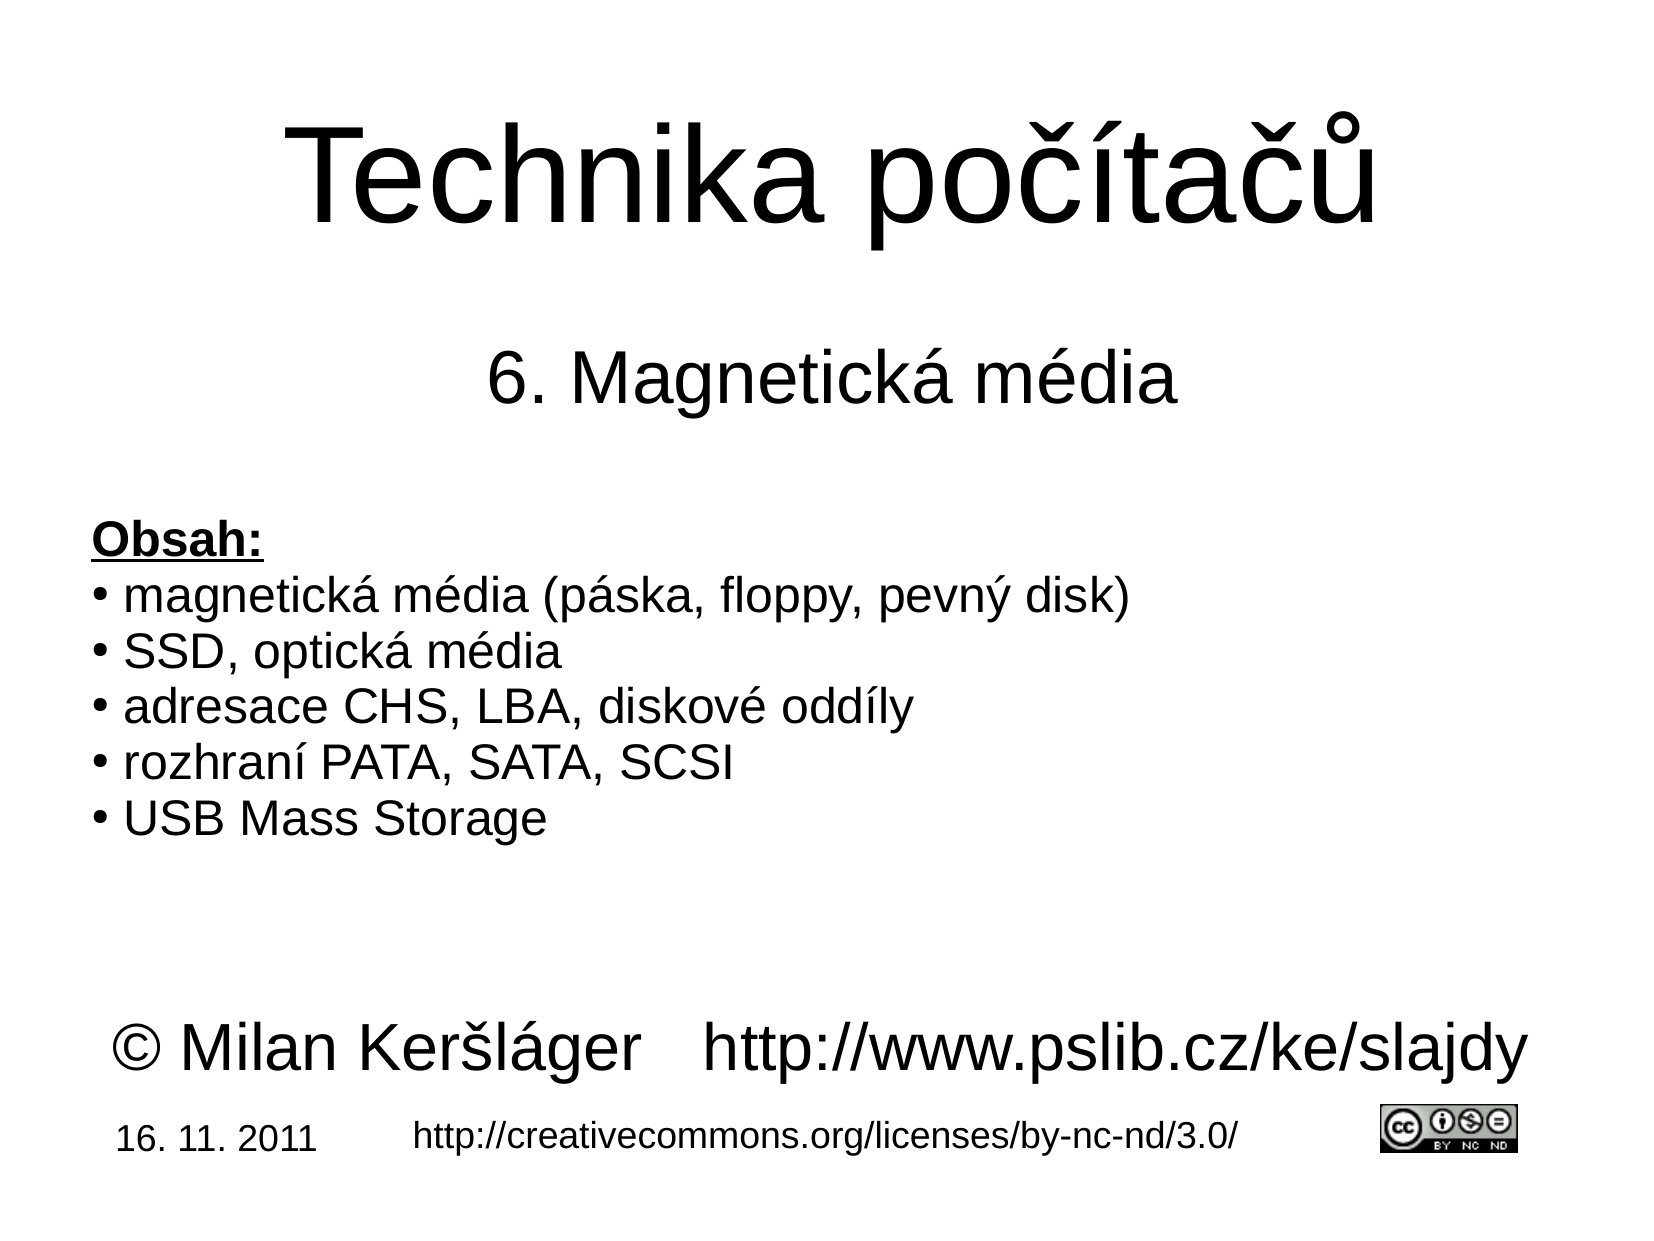

# Technika počítačů 6. Magnetická média
Obsah:
 magnetická média (páska, floppy, pevný disk)
 SSD, optická média
 adresace CHS, LBA, diskové oddíly
 rozhraní PATA, SATA, SCSI
 USB Mass Storage
© Milan Keršláger	http://www.pslib.cz/ke/slajdy
http://creativecommons.org/licenses/by-nc-nd/3.0/
16. 11. 2011